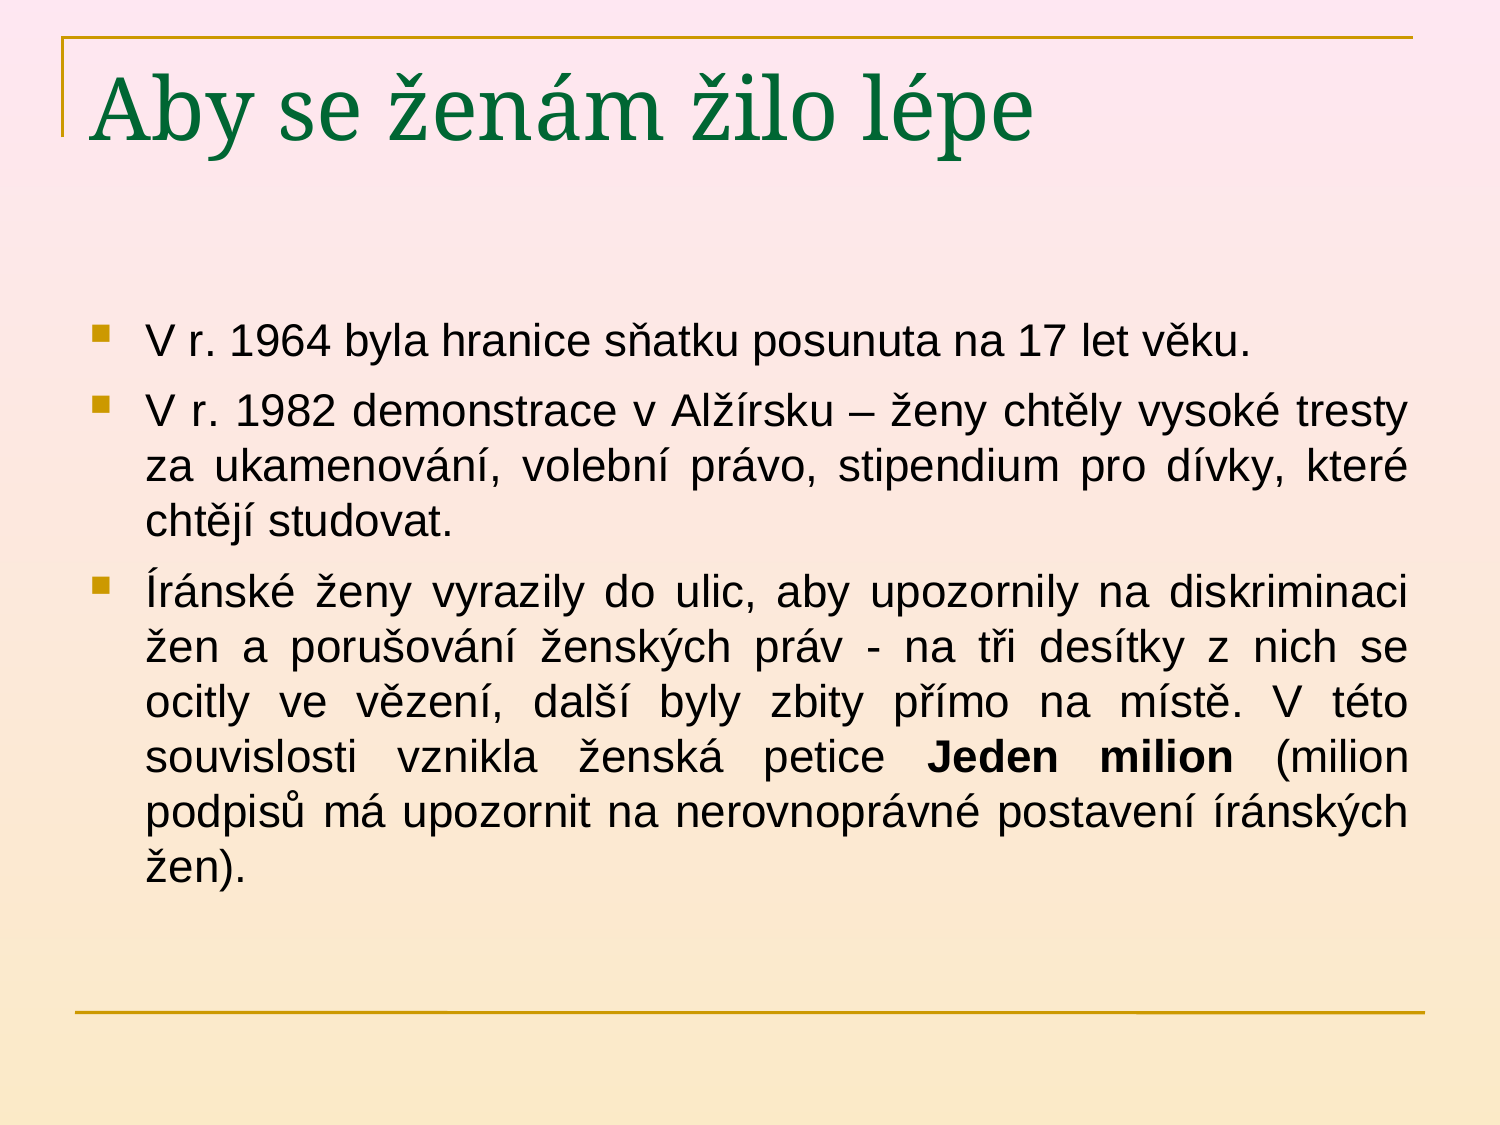

# Aby se ženám žilo lépe
V r. 1964 byla hranice sňatku posunuta na 17 let věku.
V r. 1982 demonstrace v Alžírsku – ženy chtěly vysoké tresty za ukamenování, volební právo, stipendium pro dívky, které chtějí studovat.
Íránské ženy vyrazily do ulic, aby upozornily na diskriminaci žen a porušování ženských práv - na tři desítky z nich se ocitly ve vězení, další byly zbity přímo na místě. V této souvislosti vznikla ženská petice Jeden milion (milion podpisů má upozornit na nerovnoprávné postavení íránských žen).